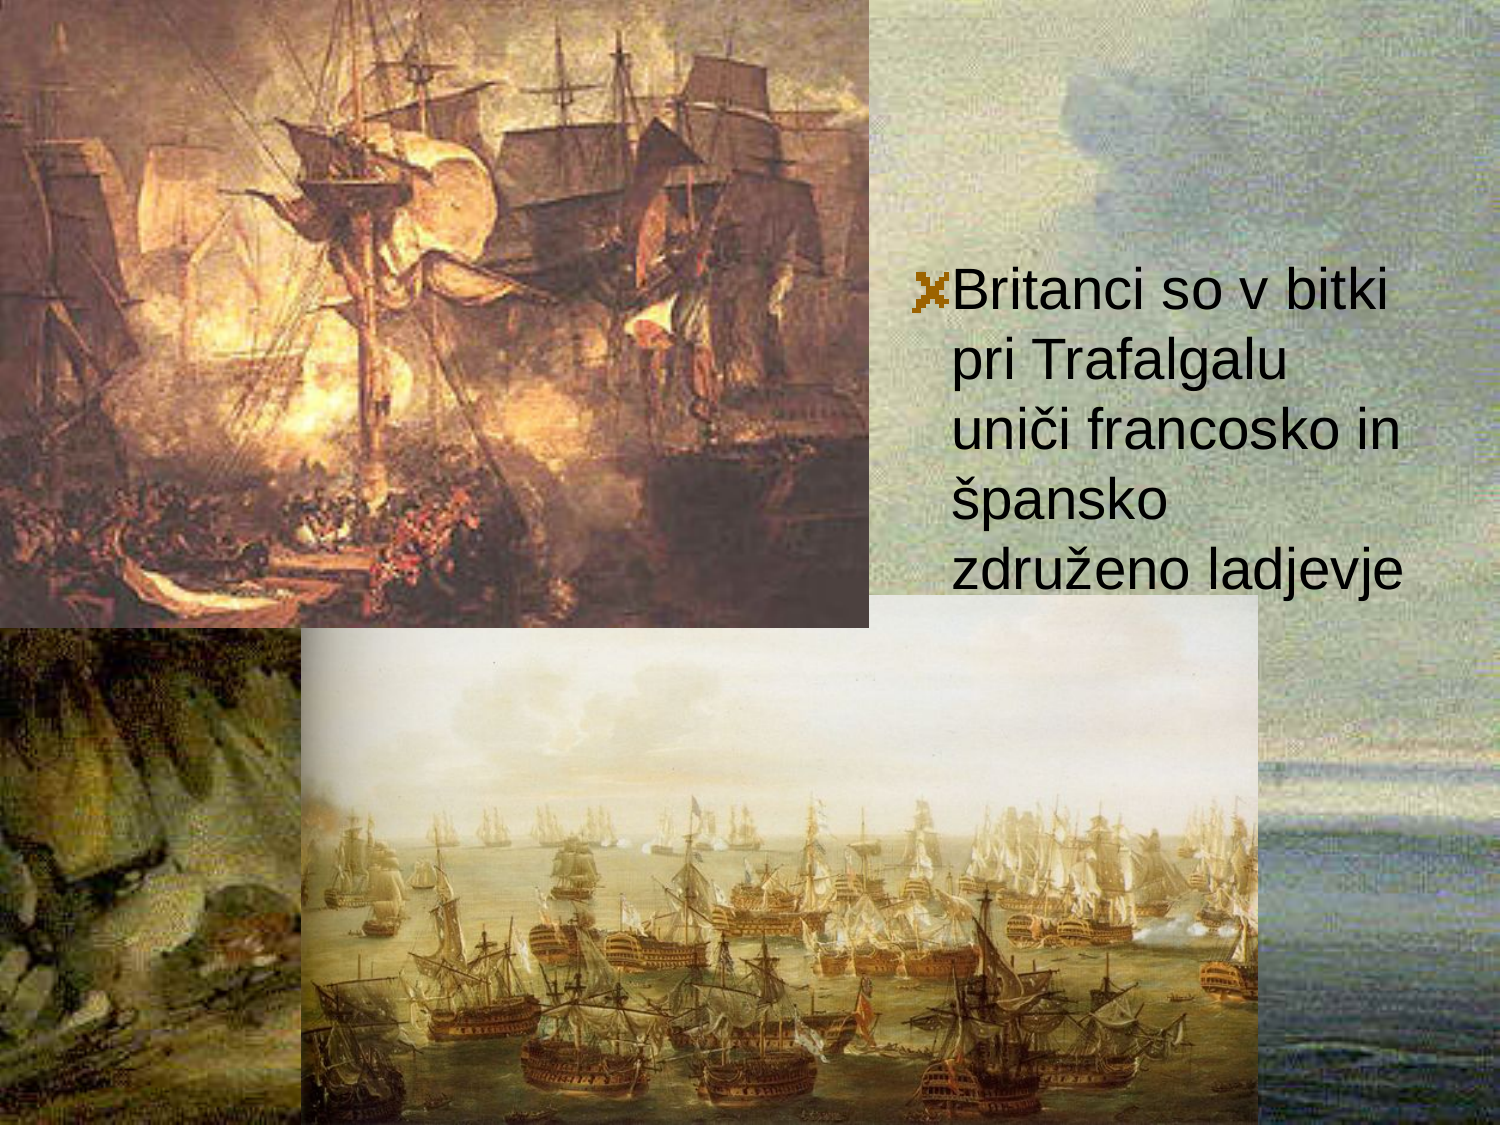

#
Britanci so v bitki pri Trafalgalu uniči francosko in špansko združeno ladjevje